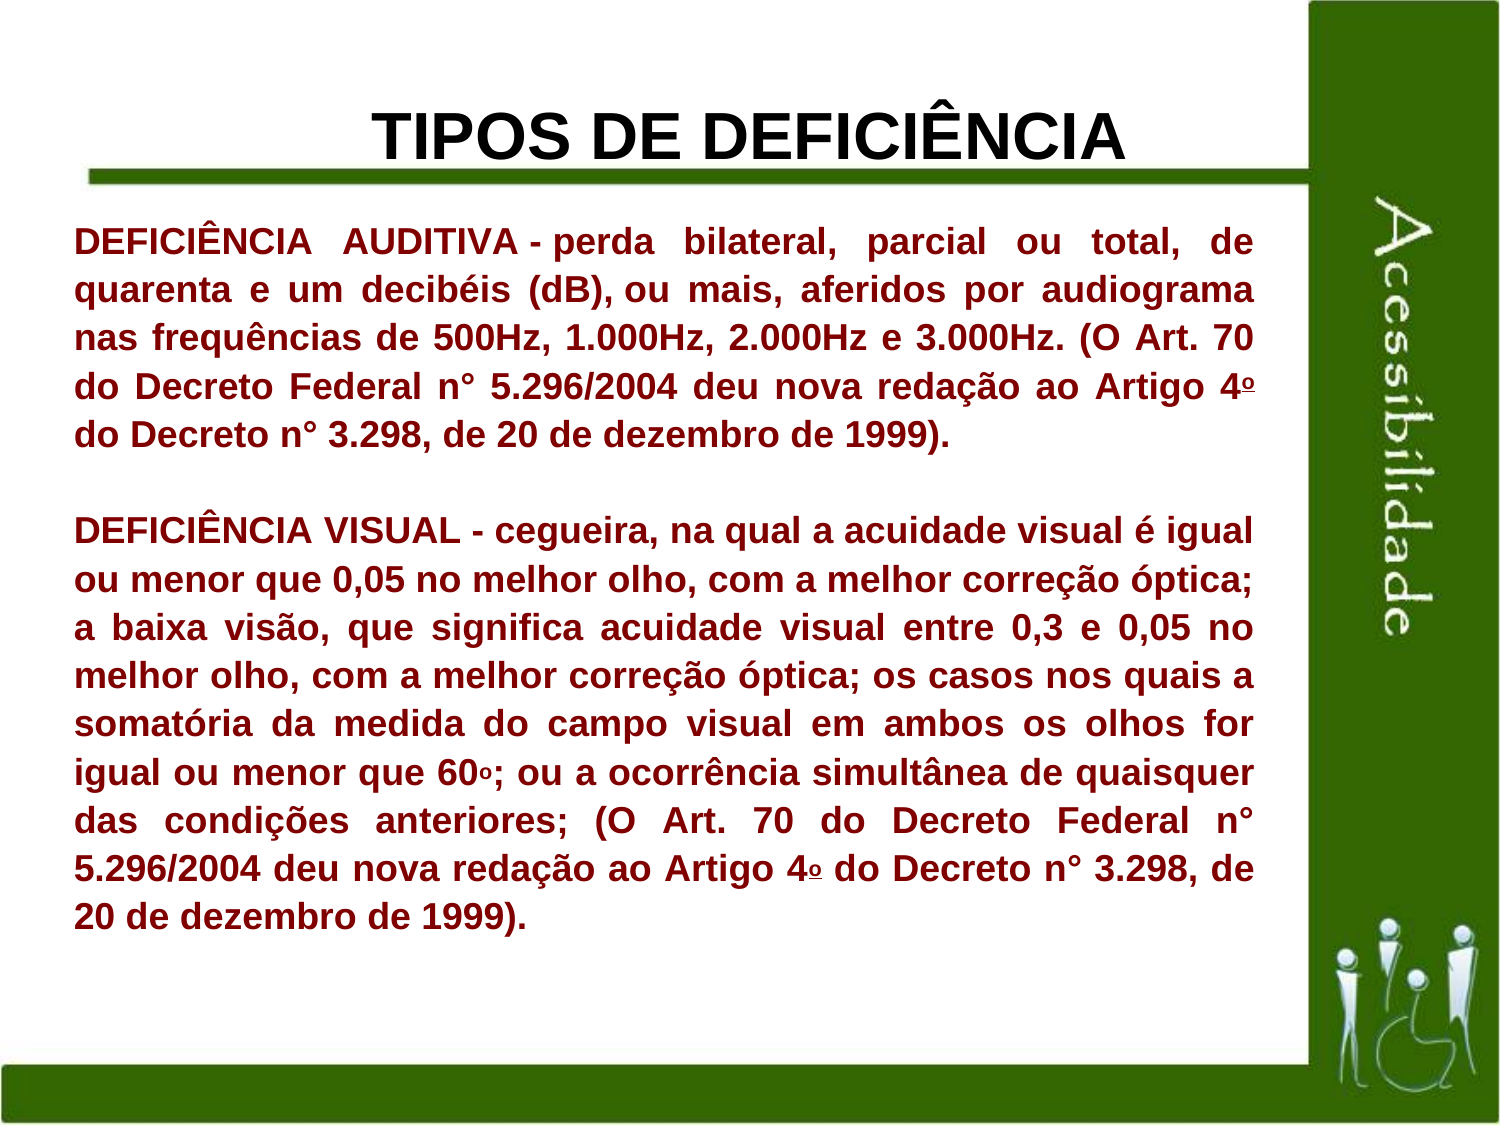

# TIPOS DE DEFICIÊNCIA
DEFICIÊNCIA AUDITIVA - perda bilateral, parcial ou total, de quarenta e um decibéis (dB), ou mais, aferidos por audiograma nas frequências de 500Hz, 1.000Hz, 2.000Hz e 3.000Hz. (O Art. 70 do Decreto Federal n° 5.296/2004 deu nova redação ao Artigo 4o do Decreto n° 3.298, de 20 de dezembro de 1999).
DEFICIÊNCIA VISUAL - cegueira, na qual a acuidade visual é igual ou menor que 0,05 no melhor olho, com a melhor correção óptica; a baixa visão, que significa acuidade visual entre 0,3 e 0,05 no melhor olho, com a melhor correção óptica; os casos nos quais a somatória da medida do campo visual em ambos os olhos for igual ou menor que 60o; ou a ocorrência simultânea de quaisquer das condições anteriores; (O Art. 70 do Decreto Federal n° 5.296/2004 deu nova redação ao Artigo 4o do Decreto n° 3.298, de 20 de dezembro de 1999).